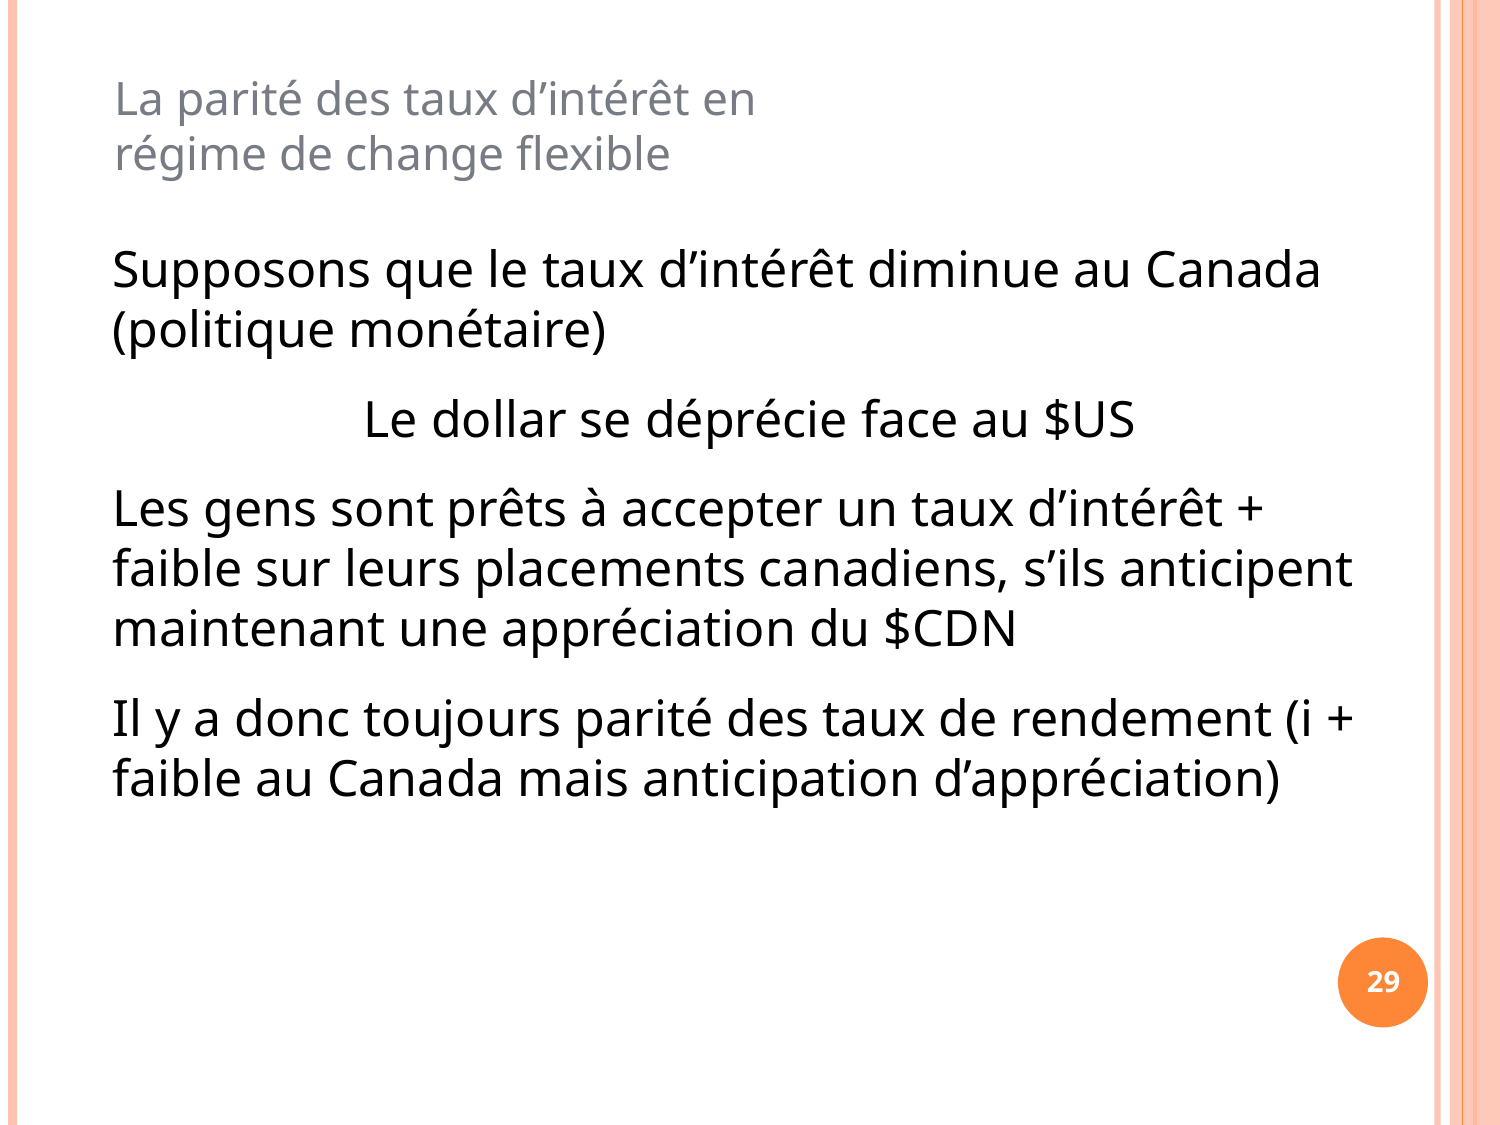

# La parité des taux d’intérêt en régime de change flexible
Supposons que le taux d’intérêt diminue au Canada (politique monétaire)
Le dollar se déprécie face au $US
Les gens sont prêts à accepter un taux d’intérêt + faible sur leurs placements canadiens, s’ils anticipent maintenant une appréciation du $CDN
Il y a donc toujours parité des taux de rendement (i + faible au Canada mais anticipation d’appréciation)